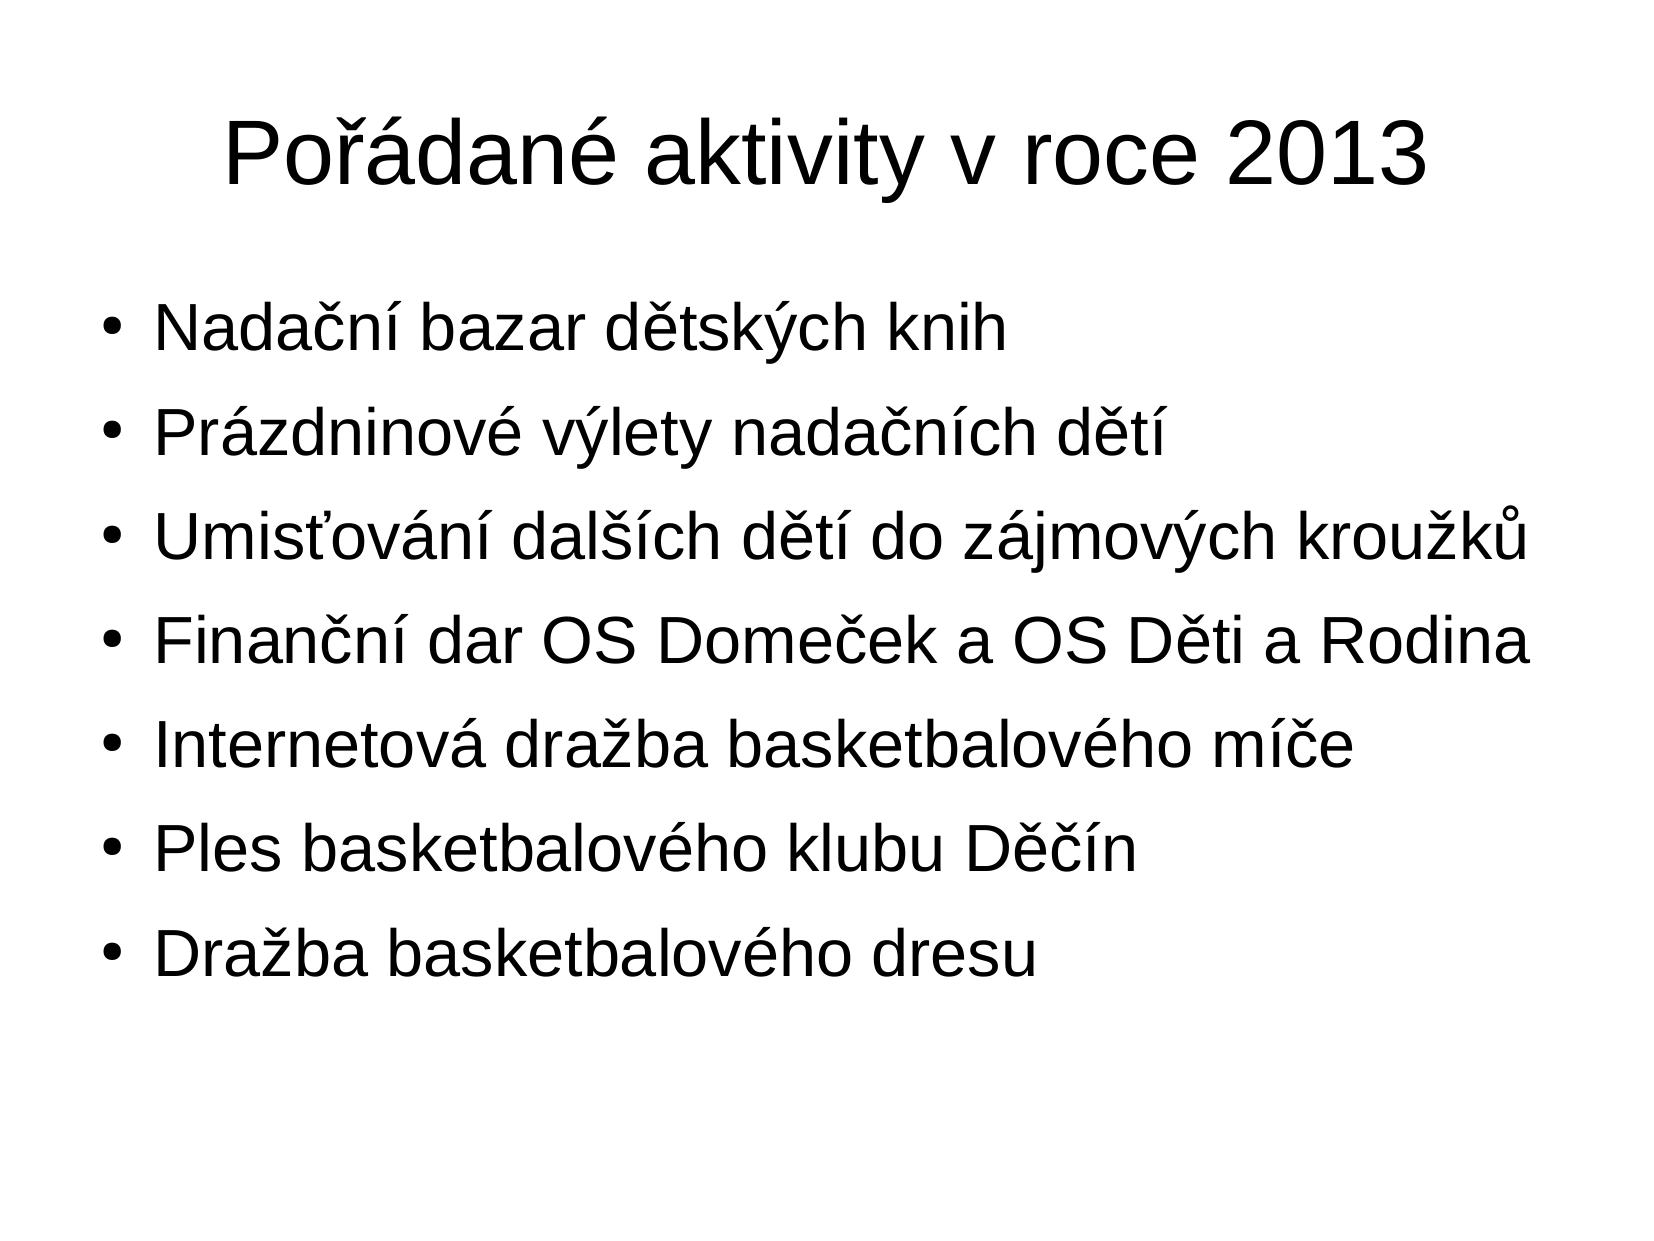

# Pořádané aktivity v roce 2013
Nadační bazar dětských knih
Prázdninové výlety nadačních dětí
Umisťování dalších dětí do zájmových kroužků
Finanční dar OS Domeček a OS Děti a Rodina
Internetová dražba basketbalového míče
Ples basketbalového klubu Děčín
Dražba basketbalového dresu